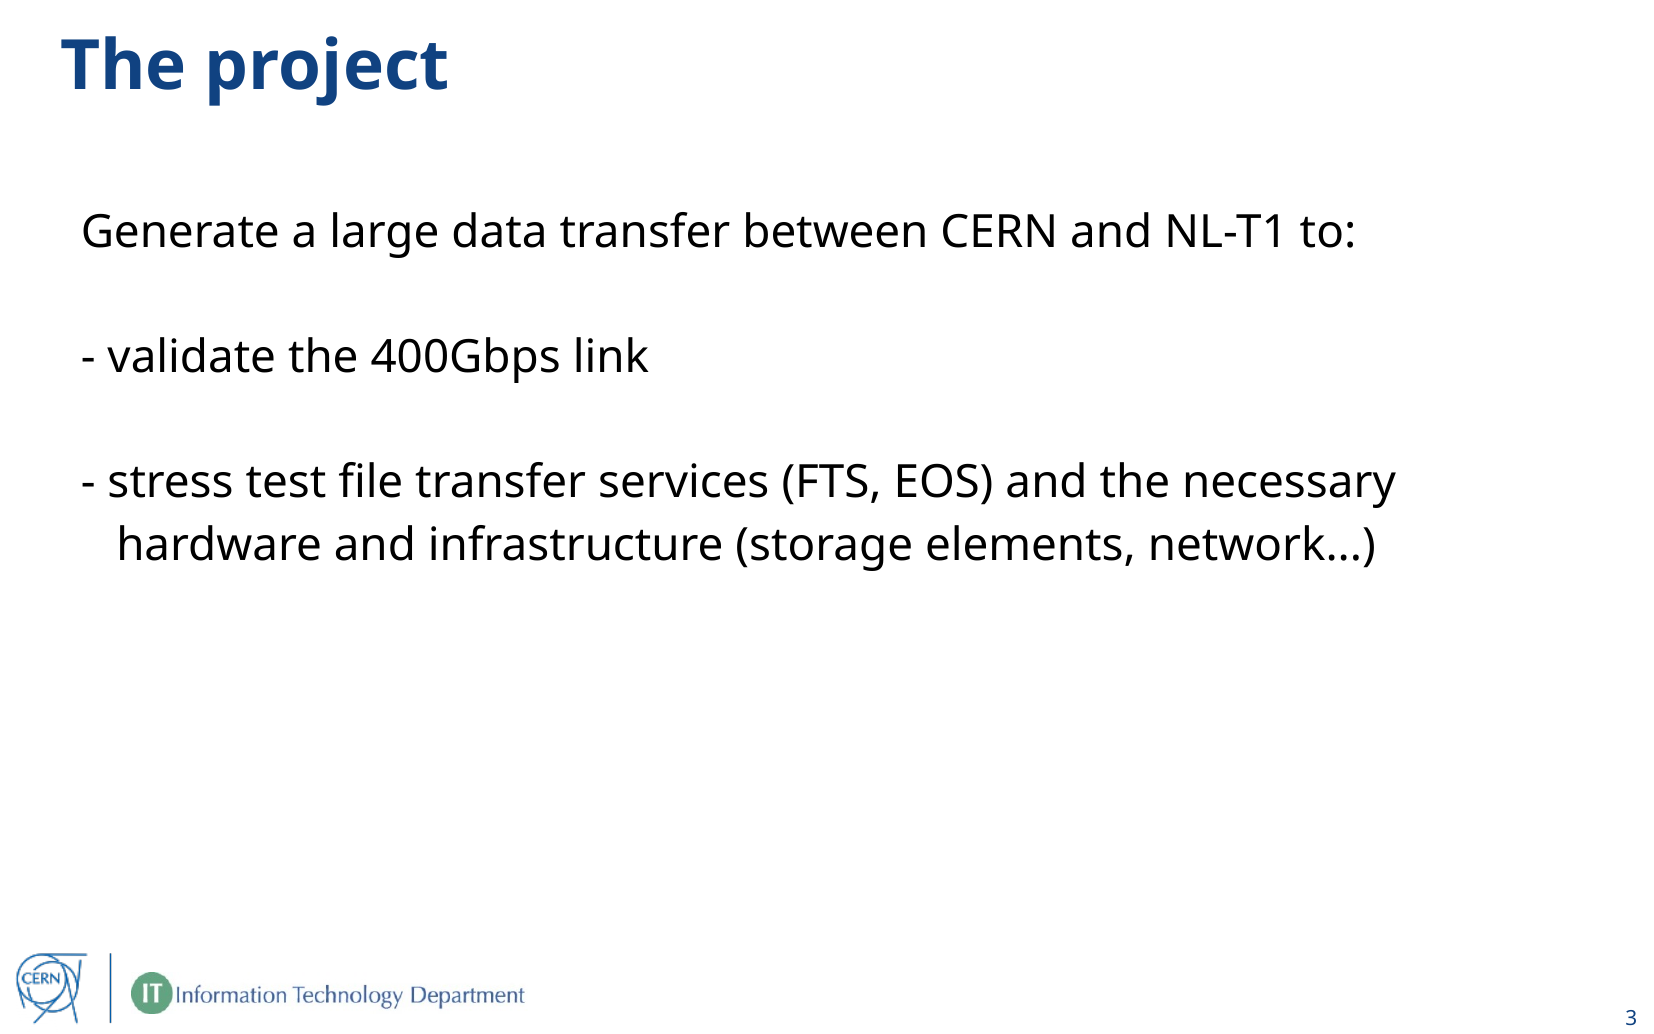

# The project
Generate a large data transfer between CERN and NL-T1 to:
- validate the 400Gbps link
- stress test file transfer services (FTS, EOS) and the necessary hardware and infrastructure (storage elements, network...)
3